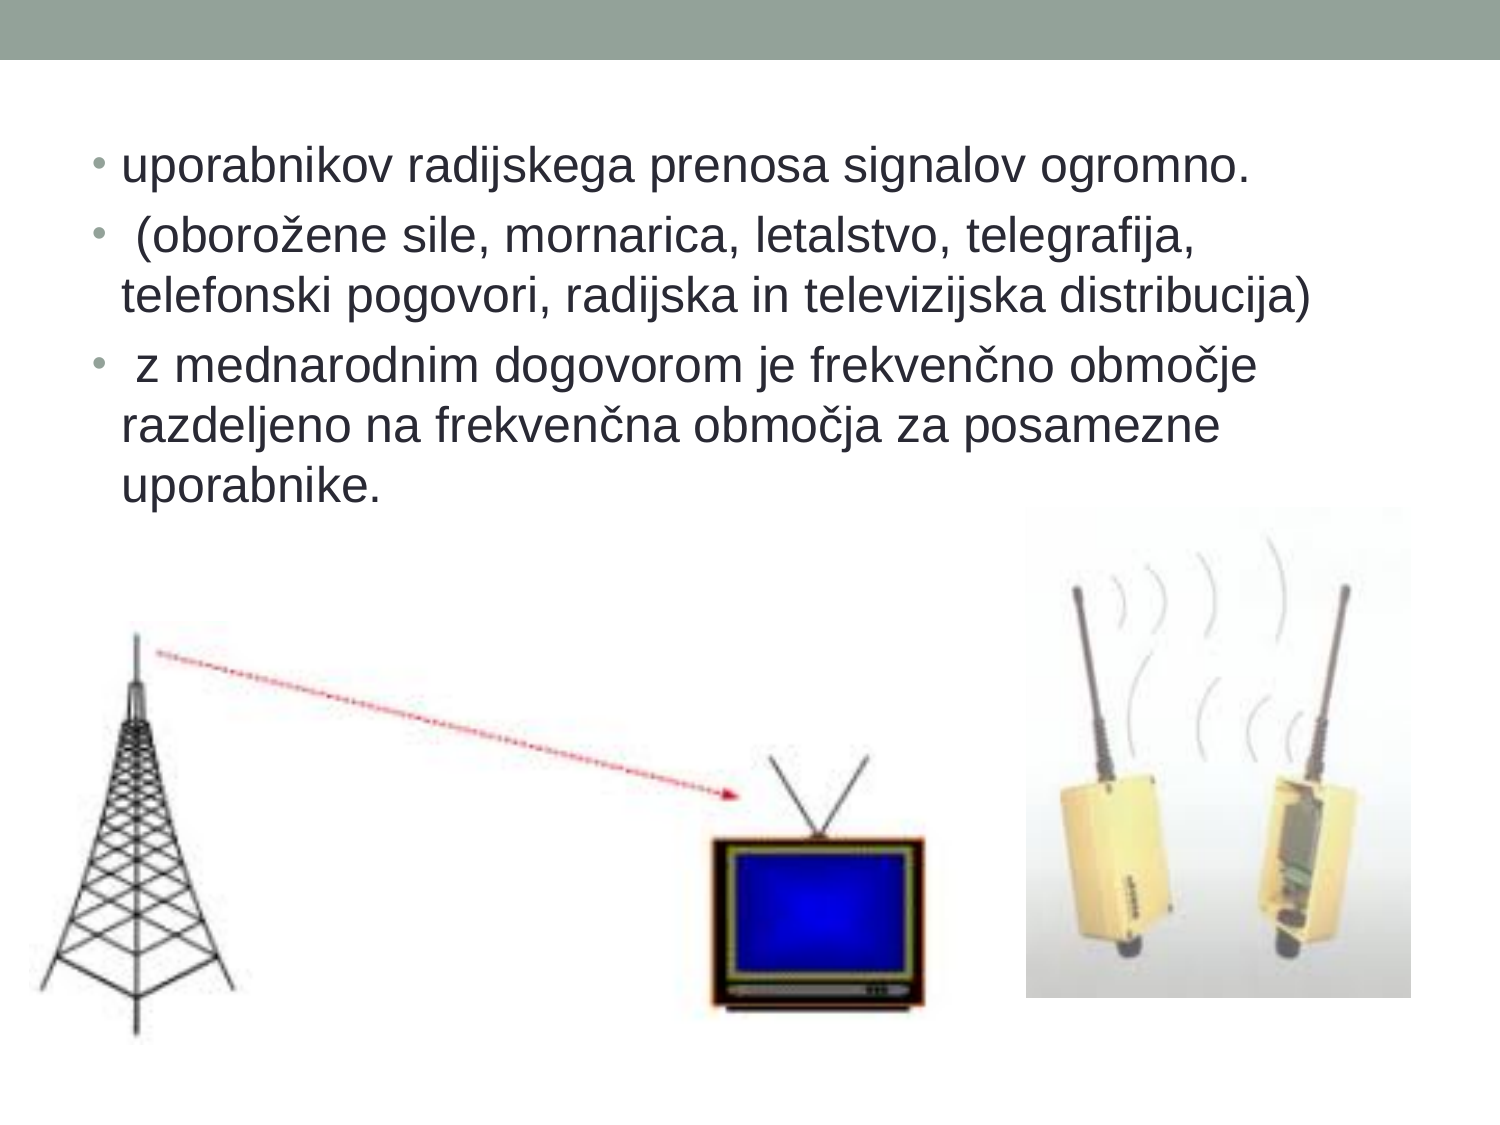

# uporabnikov radijskega prenosa signalov ogromno.
 (oborožene sile, mornarica, letalstvo, telegrafija, telefonski pogovori, radijska in televizijska distribucija)
 z mednarodnim dogovorom je frekvenčno območje razdeljeno na frekvenčna območja za posamezne uporabnike.